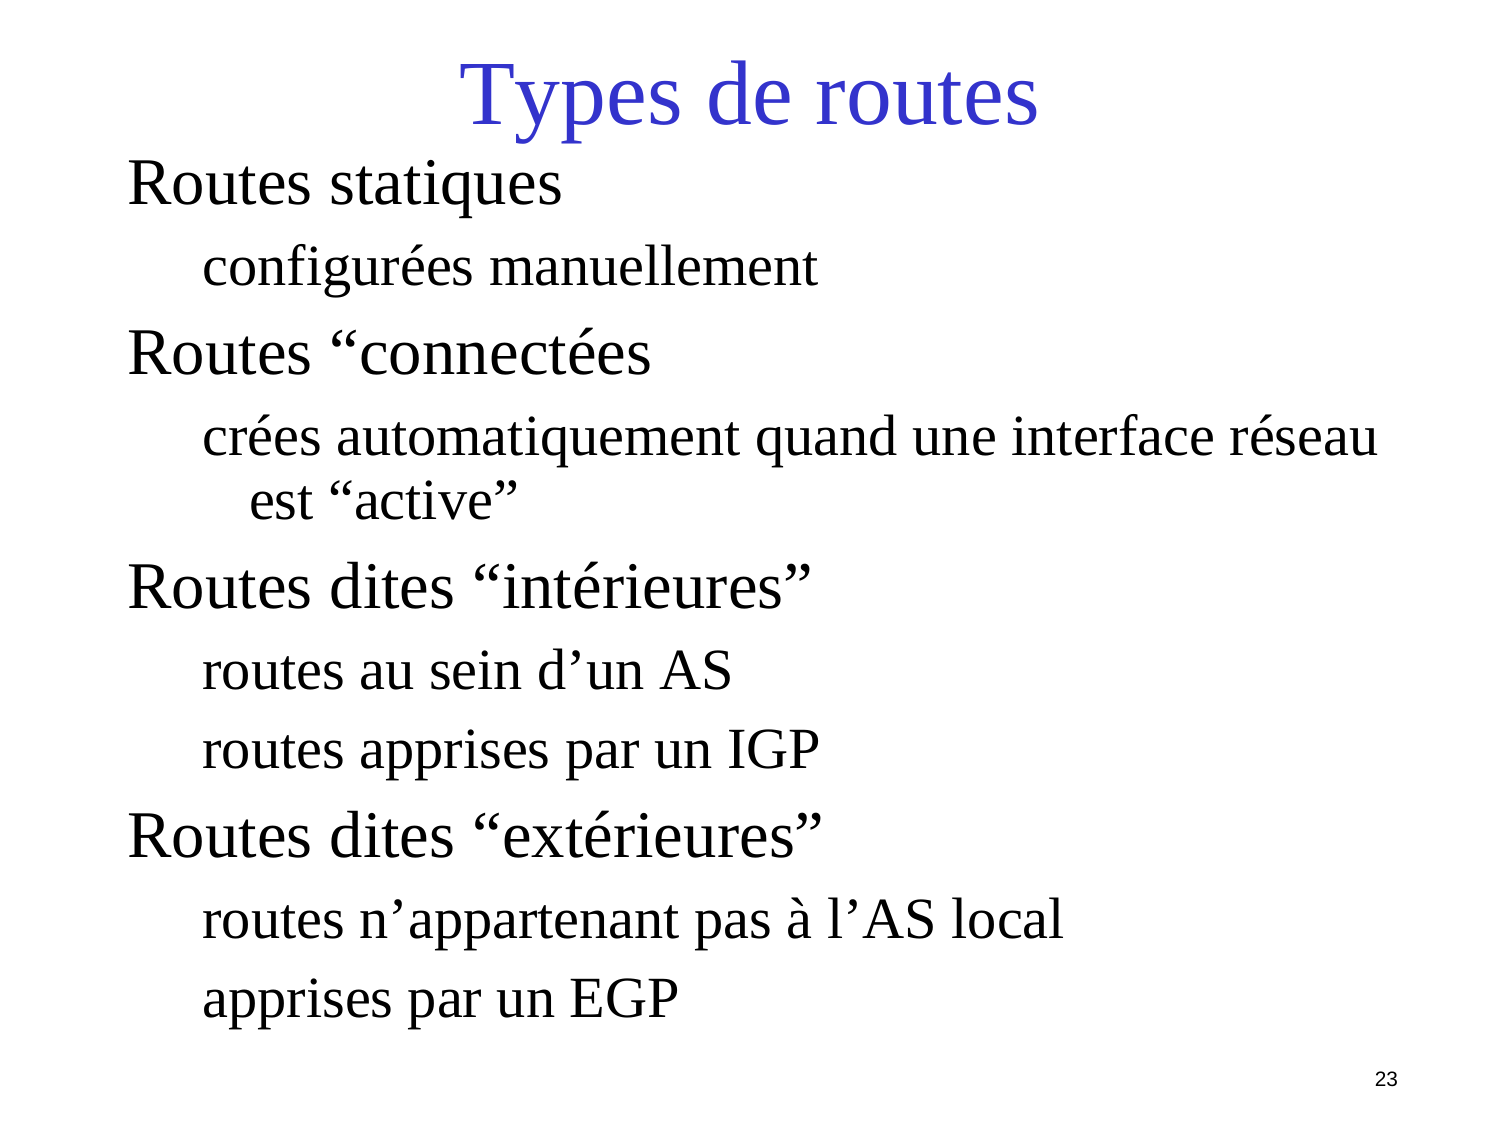

# Types de routes
Routes statiques
configurées manuellement
Routes “connectées
crées automatiquement quand une interface réseau est “active”
Routes dites “intérieures”
routes au sein d’un AS
routes apprises par un IGP
Routes dites “extérieures”
routes n’appartenant pas à l’AS local
apprises par un EGP